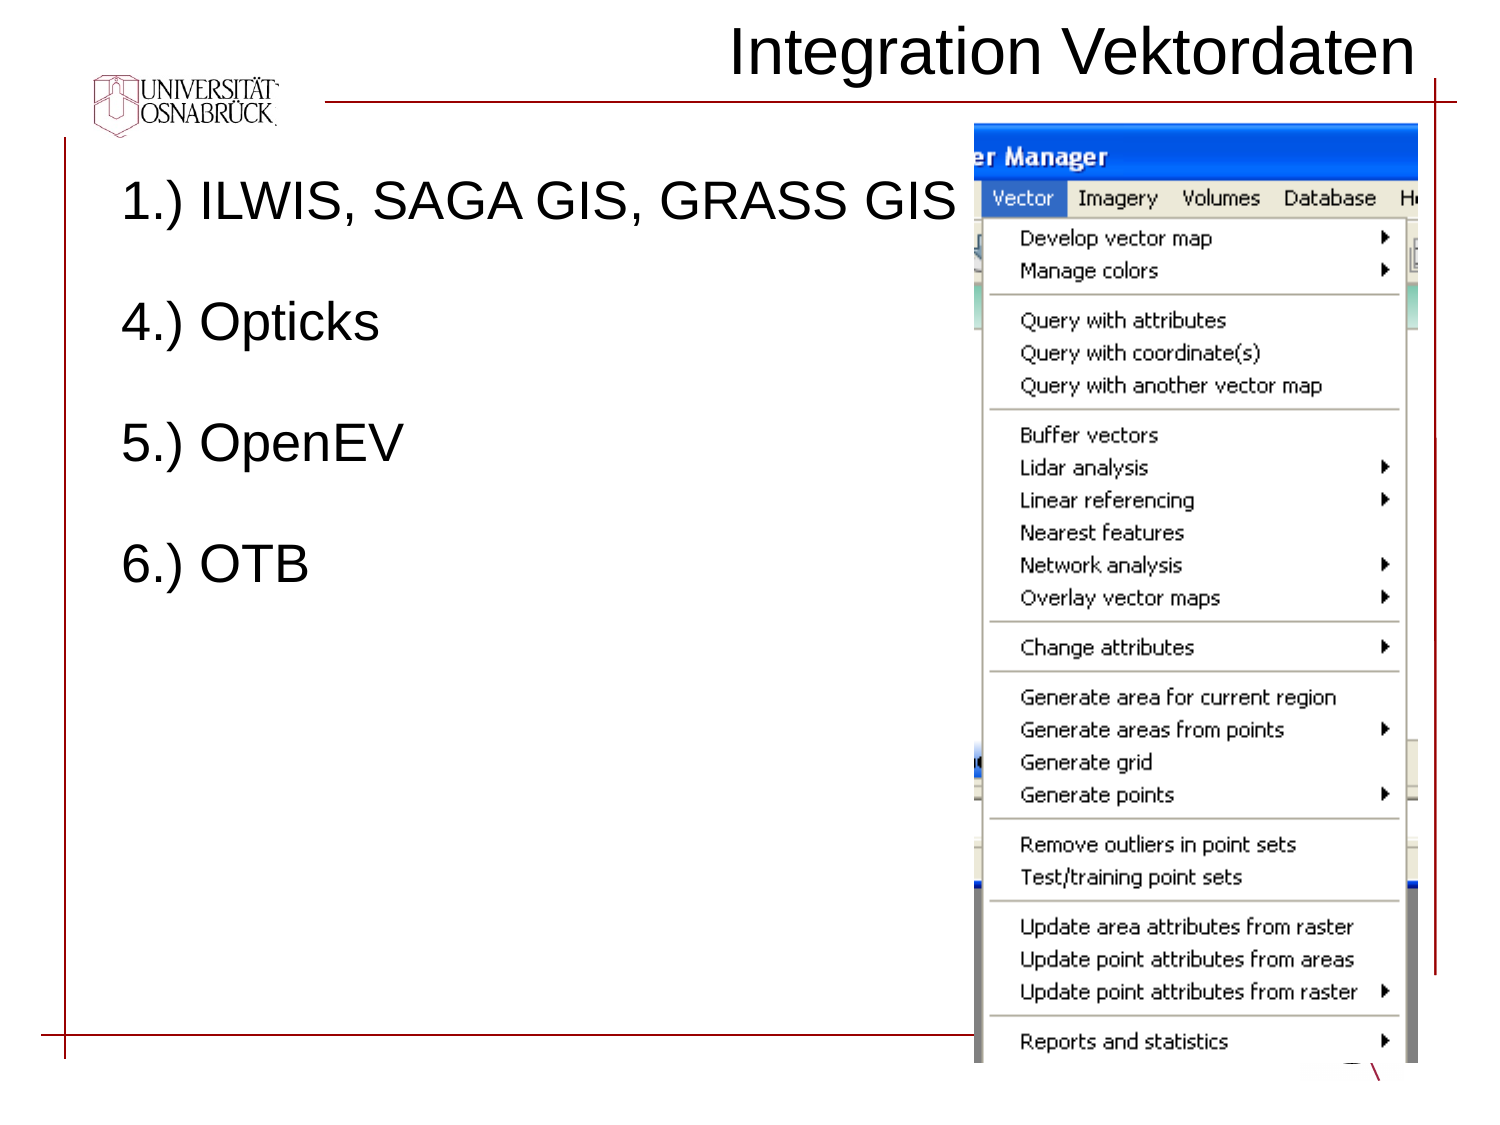

# Integration Vektordaten
1.) ILWIS, SAGA GIS, GRASS GIS
4.) Opticks
5.) OpenEV
6.) OTB